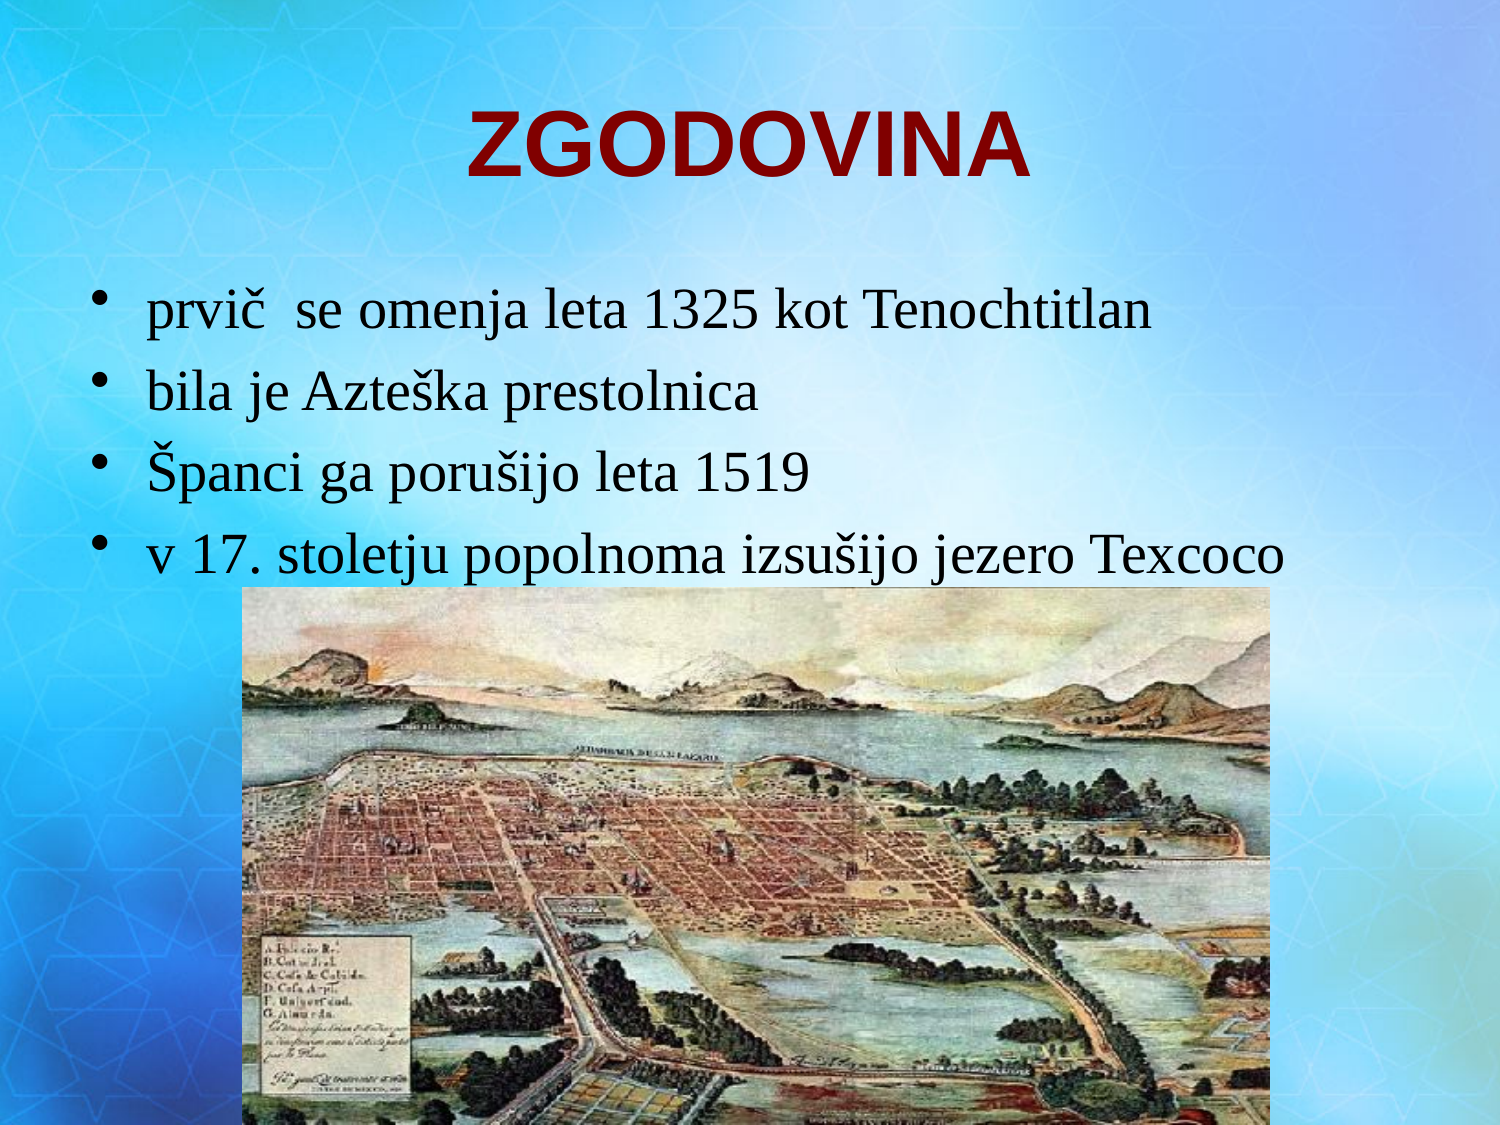

# ZGODOVINA
prvič se omenja leta 1325 kot Tenochtitlan
bila je Azteška prestolnica
Španci ga porušijo leta 1519
v 17. stoletju popolnoma izsušijo jezero Texcoco